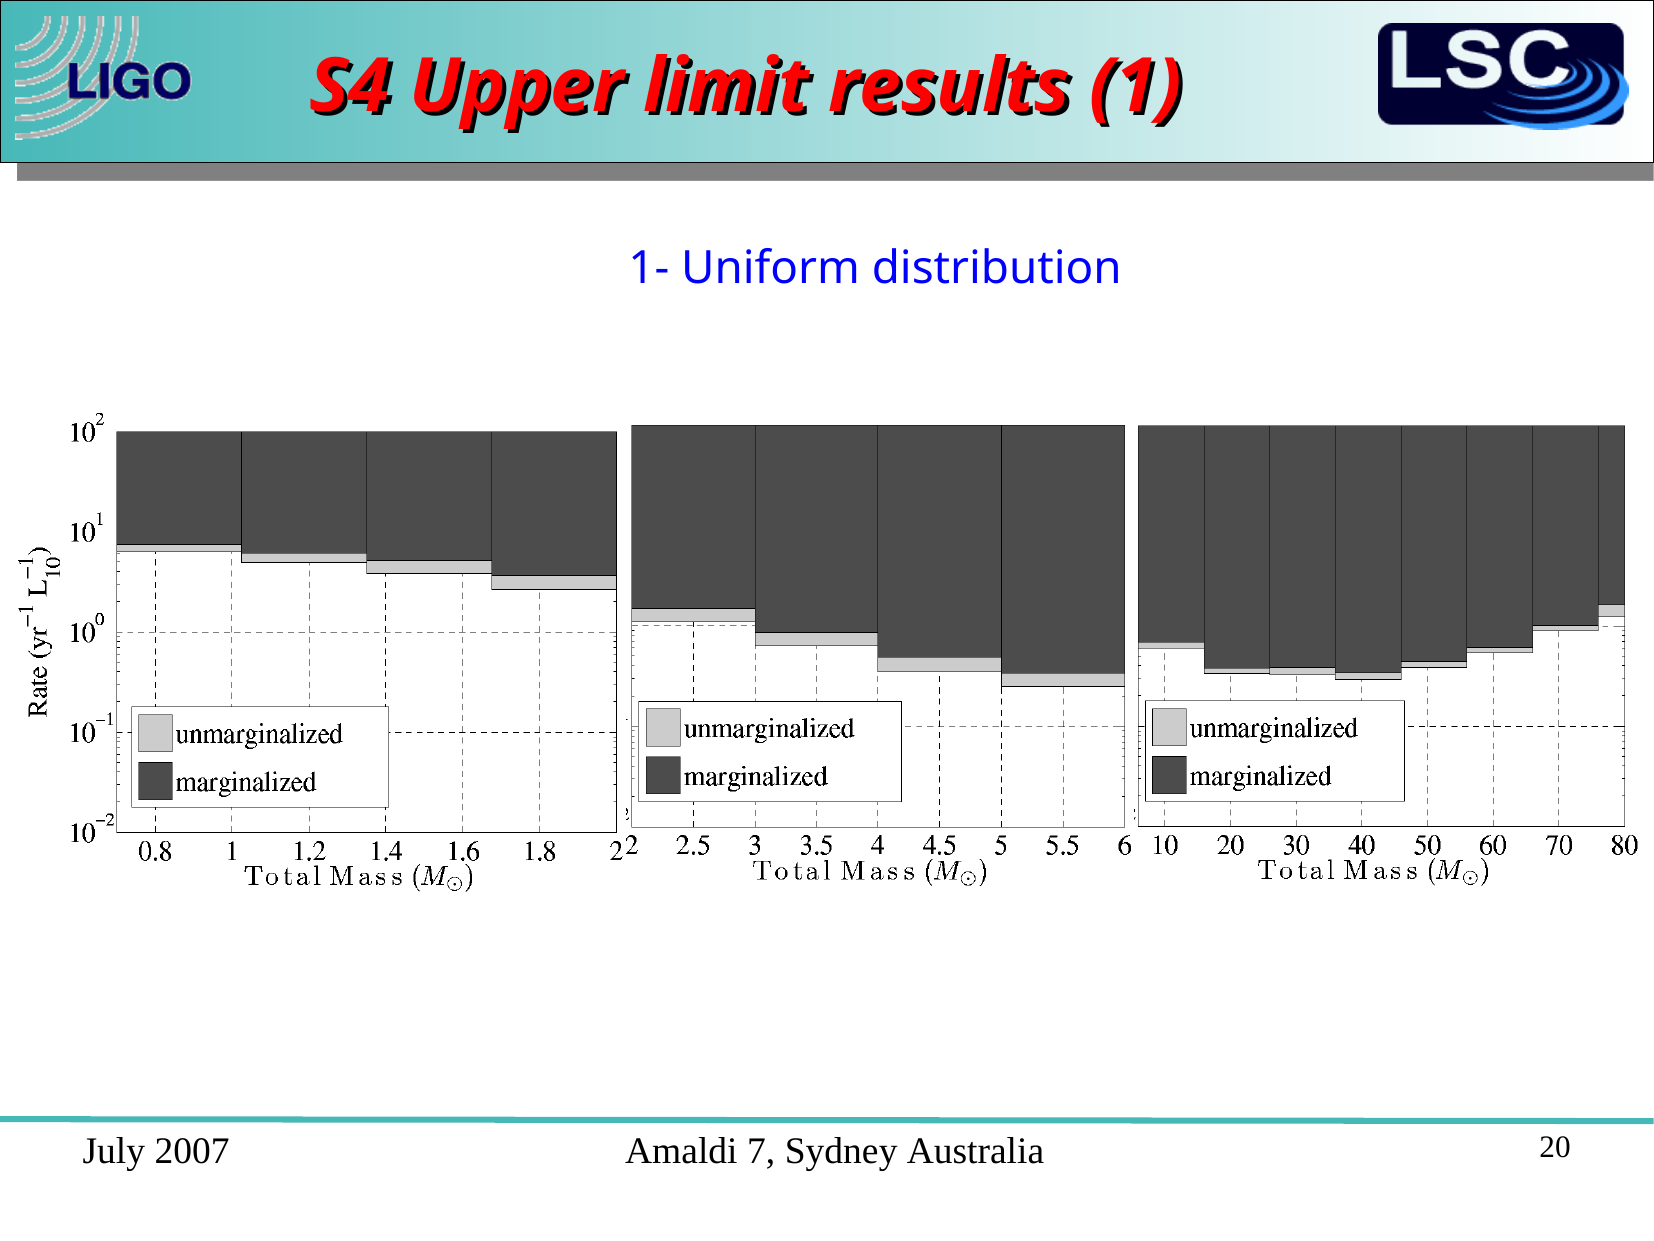

S4 Upper limit results (1)
1- Uniform distribution
20